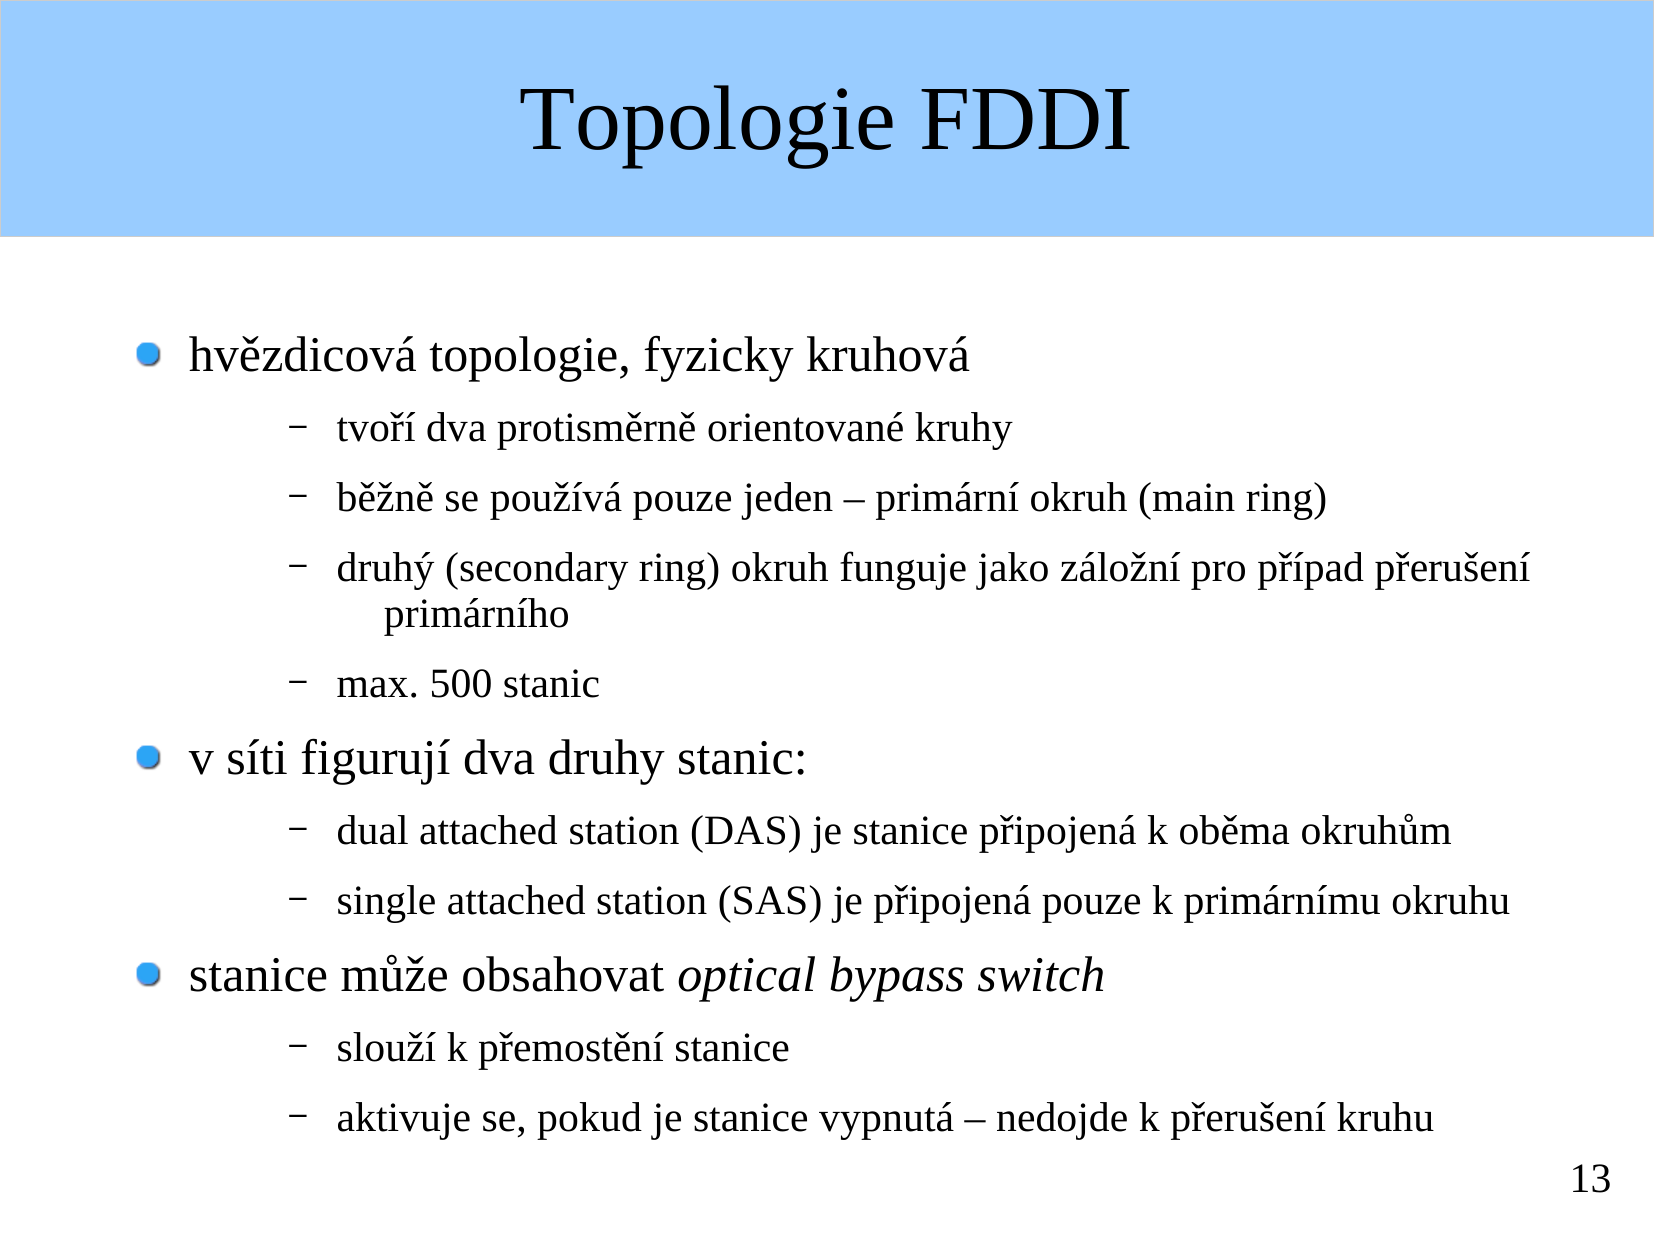

# Topologie FDDI
hvězdicová topologie, fyzicky kruhová
tvoří dva protisměrně orientované kruhy
běžně se používá pouze jeden – primární okruh (main ring)
druhý (secondary ring) okruh funguje jako záložní pro případ přerušení primárního
max. 500 stanic
v síti figurují dva druhy stanic:
dual attached station (DAS) je stanice připojená k oběma okruhům
single attached station (SAS) je připojená pouze k primárnímu okruhu
stanice může obsahovat optical bypass switch
slouží k přemostění stanice
aktivuje se, pokud je stanice vypnutá – nedojde k přerušení kruhu